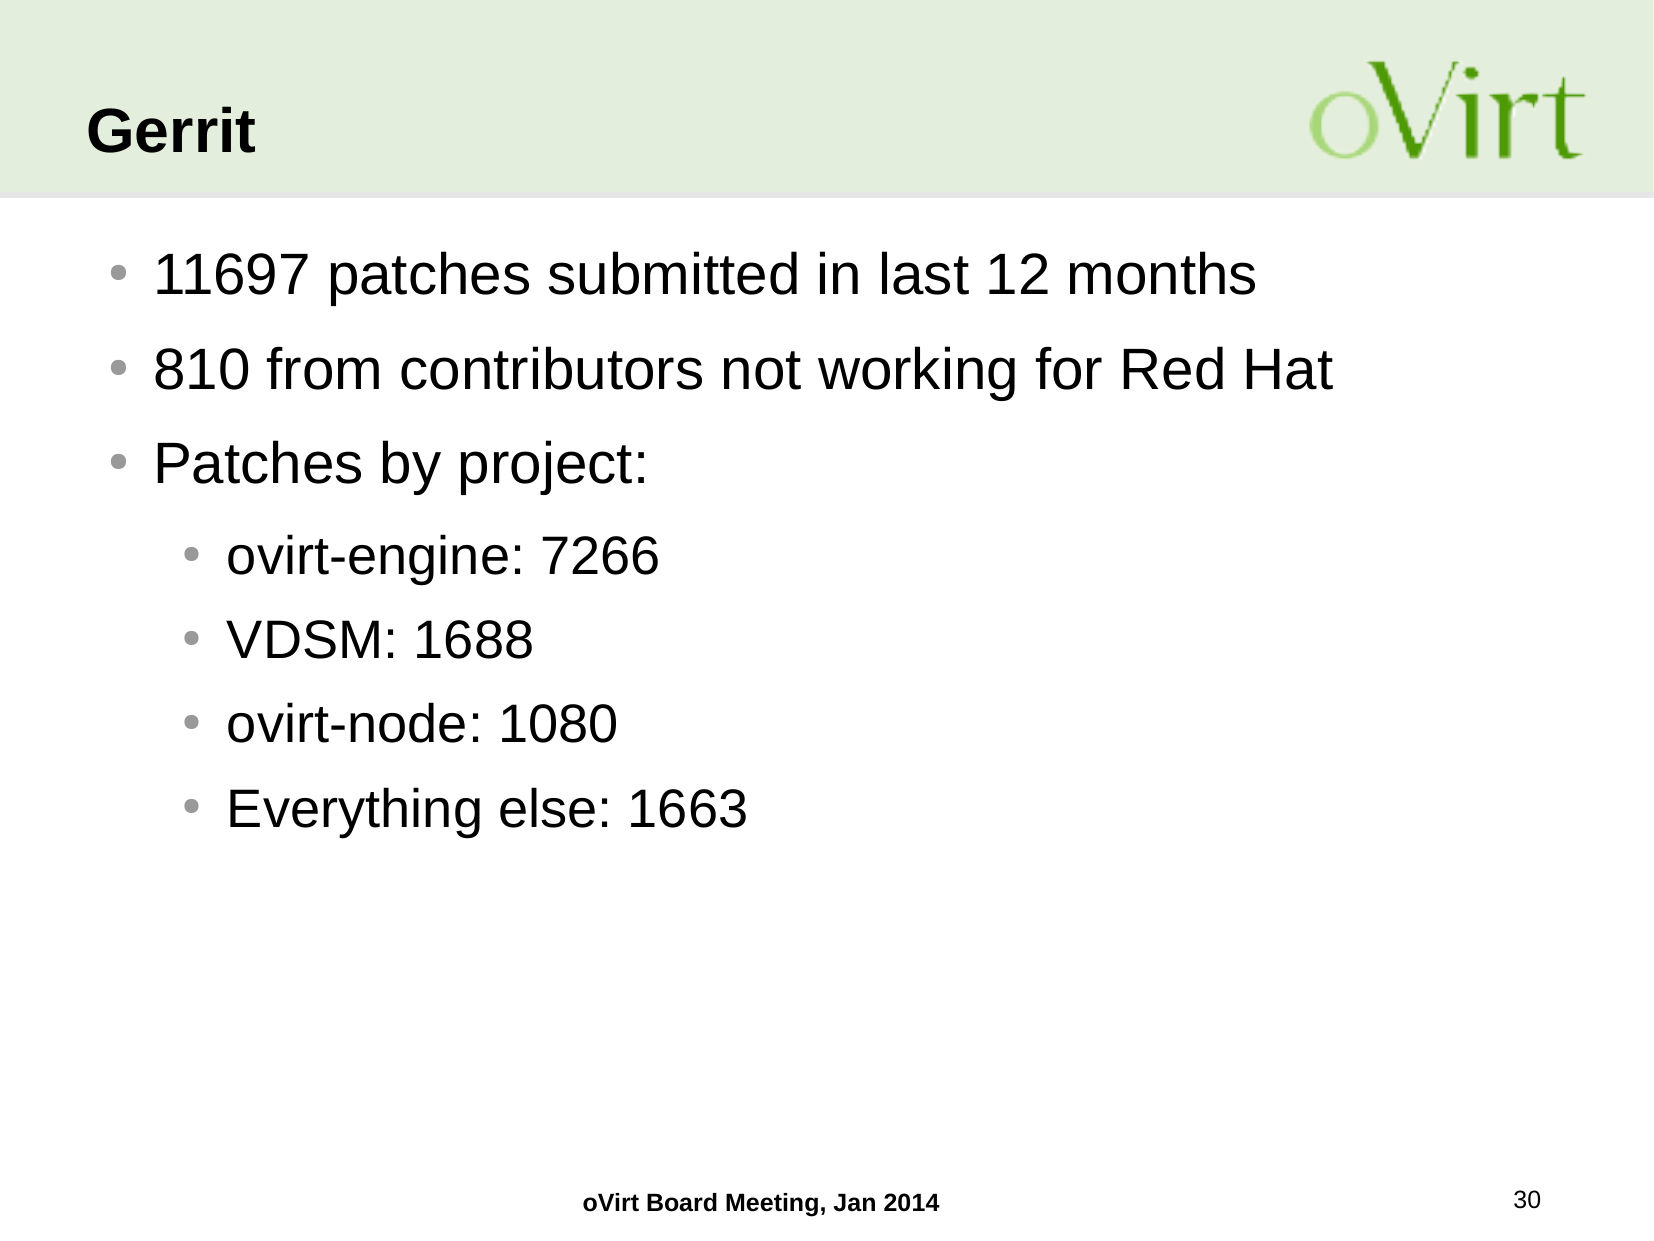

# Gerrit
11697 patches submitted in last 12 months
810 from contributors not working for Red Hat
Patches by project:
ovirt-engine: 7266
VDSM: 1688
ovirt-node: 1080
Everything else: 1663